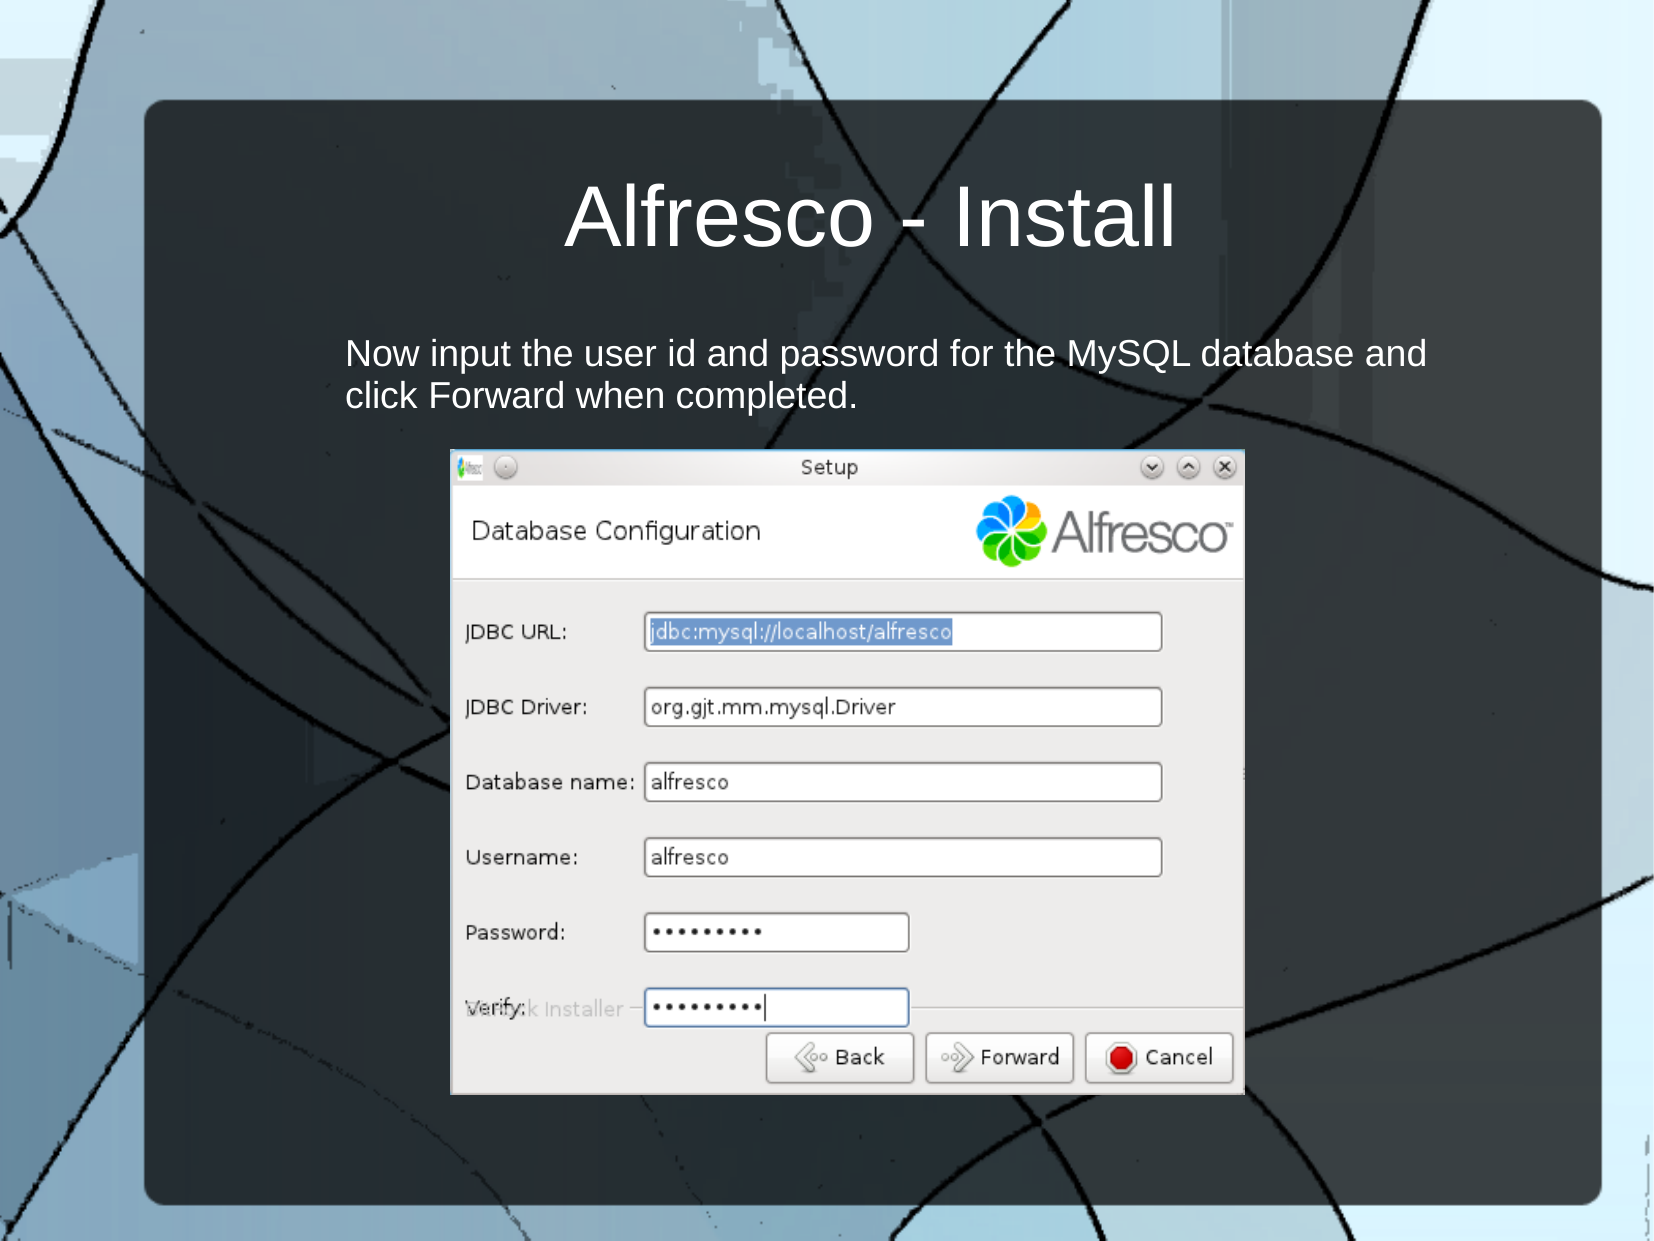

# Alfresco - Install
Now input the user id and password for the MySQL database and click Forward when completed.